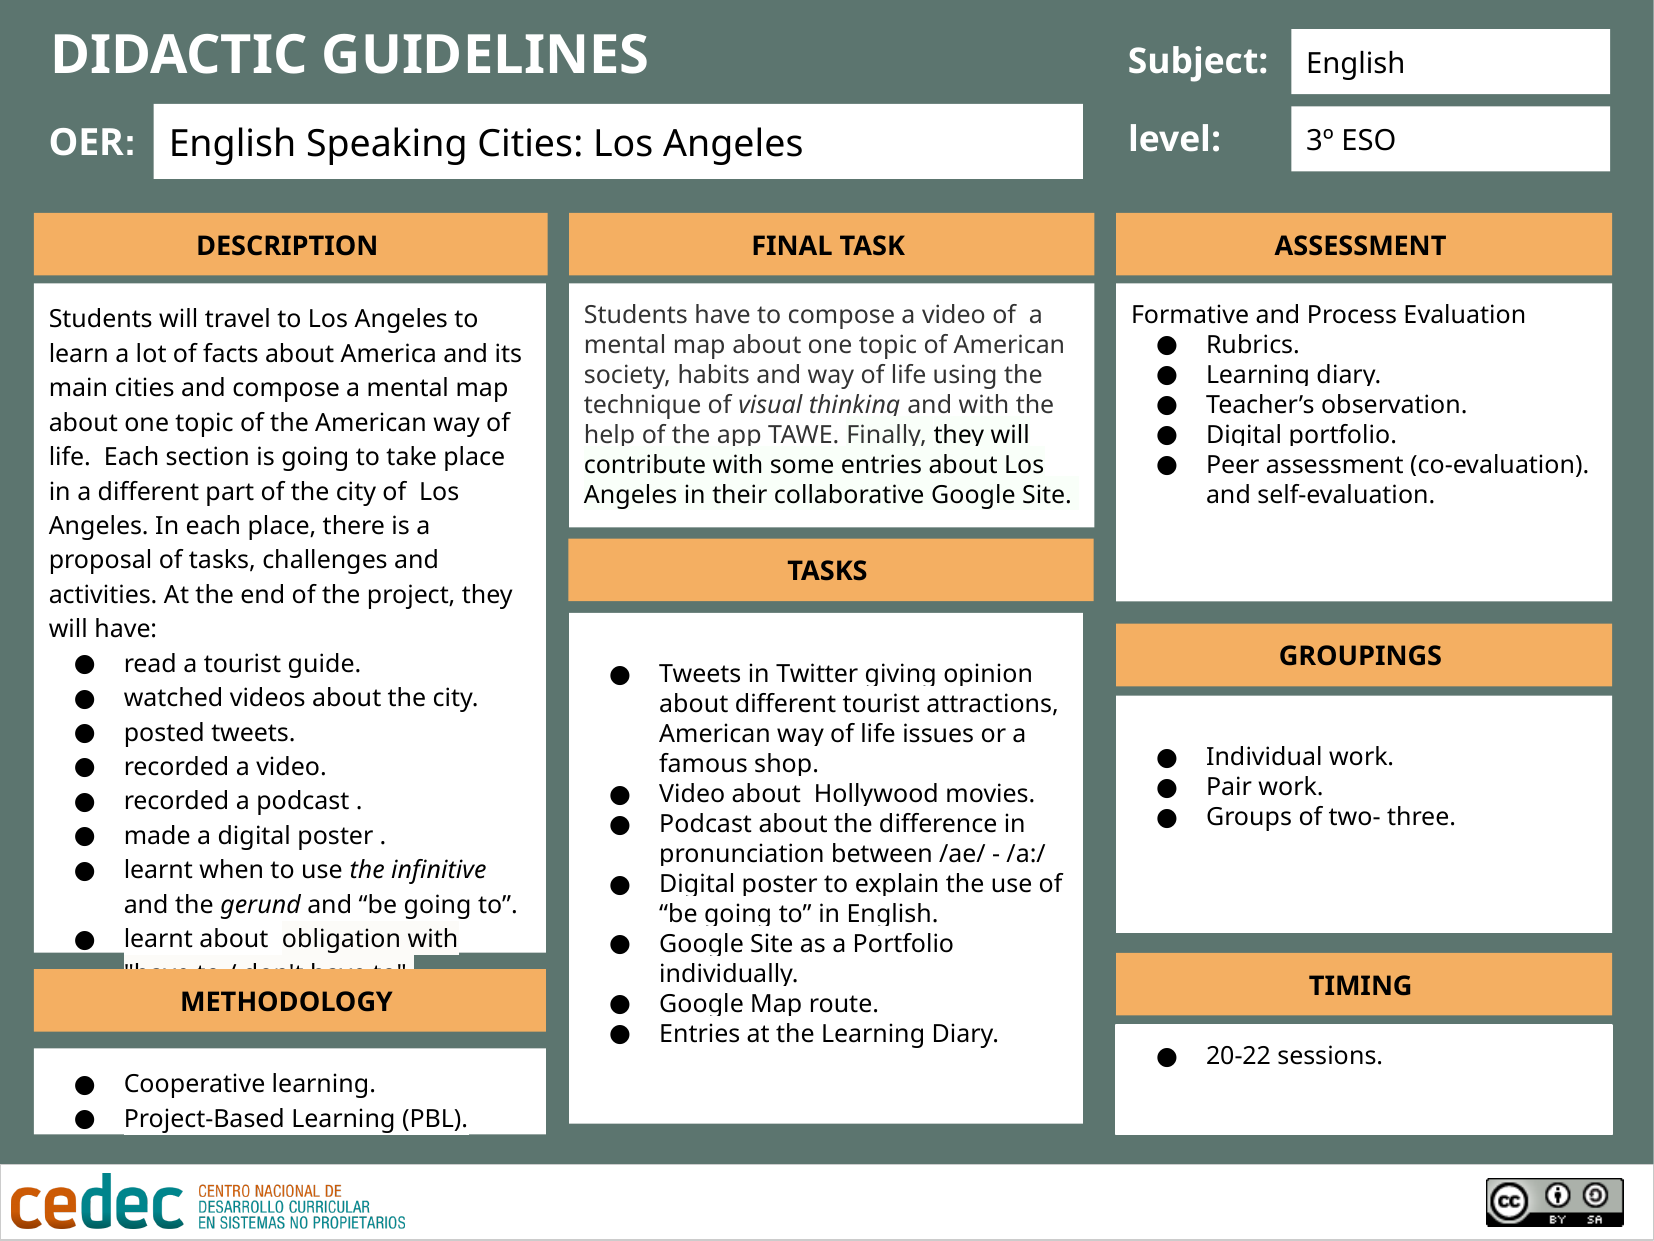

DIDACTIC GUIDELINES
English
Subject:
English Speaking Cities: Los Angeles
3º ESO
level:
OER:
DESCRIPTION
FINAL TASK
ASSESSMENT
Students will travel to Los Angeles to learn a lot of facts about America and its main cities and compose a mental map about one topic of the American way of life. Each section is going to take place in a different part of the city of Los Angeles. In each place, there is a proposal of tasks, challenges and activities. At the end of the project, they will have:
read a tourist guide.
watched videos about the city.
posted tweets.
recorded a video.
recorded a podcast .
made a digital poster .
learnt when to use the infinitive and the gerund and “be going to”.
learnt about obligation with "have to / don't have to".
Students have to compose a video of a mental map about one topic of American society, habits and way of life using the technique of visual thinking and with the help of the app TAWE. Finally, they will contribute with some entries about Los Angeles in their collaborative Google Site.
Formative and Process Evaluation
Rubrics.
Learning diary.
Teacher’s observation.
Digital portfolio.
Peer assessment (co-evaluation). and self-evaluation.
TASKS
Tweets in Twitter giving opinion about different tourist attractions, American way of life issues or a famous shop.
Video about Hollywood movies.
Podcast about the difference in pronunciation between /ae/ - /a:/
Digital poster to explain the use of “be going to” in English.
Google Site as a Portfolio individually.
Google Map route.
Entries at the Learning Diary.
GROUPINGS
Individual work.
Pair work.
Groups of two- three.
TIMING
METHODOLOGY
20-22 sessions.
Cooperative learning.
Project-Based Learning (PBL).